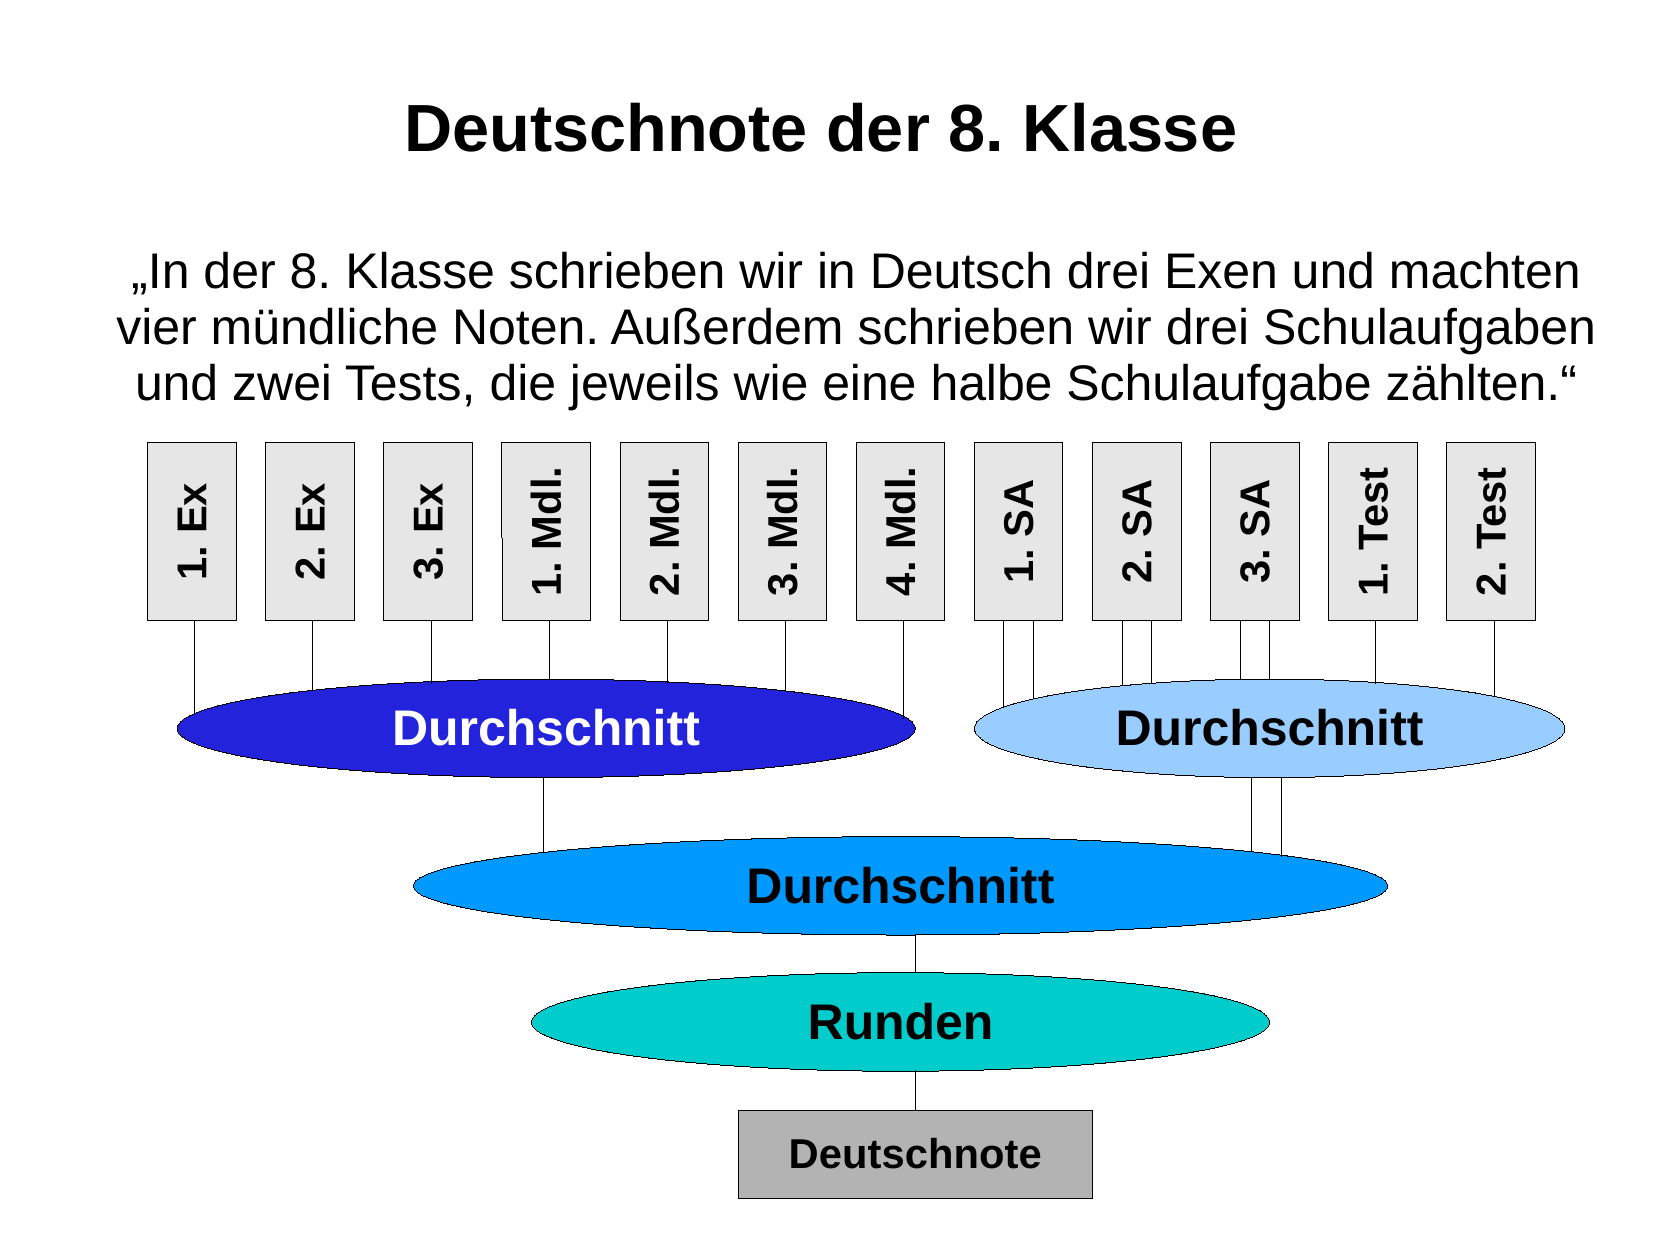

# Deutschnote der 8. Klasse
„In der 8. Klasse schrieben wir in Deutsch drei Exen und machten vier mündliche Noten. Außerdem schrieben wir drei Schulaufgaben und zwei Tests, die jeweils wie eine halbe Schulaufgabe zählten.“
1. Ex
2. Ex
3. Ex
1. Mdl.
2. Mdl.
3. Mdl.
4. Mdl.
1. SA
2. SA
3. SA
1. Test
2. Test
Durchschnitt
Durchschnitt
Durchschnitt
Runden
Deutschnote